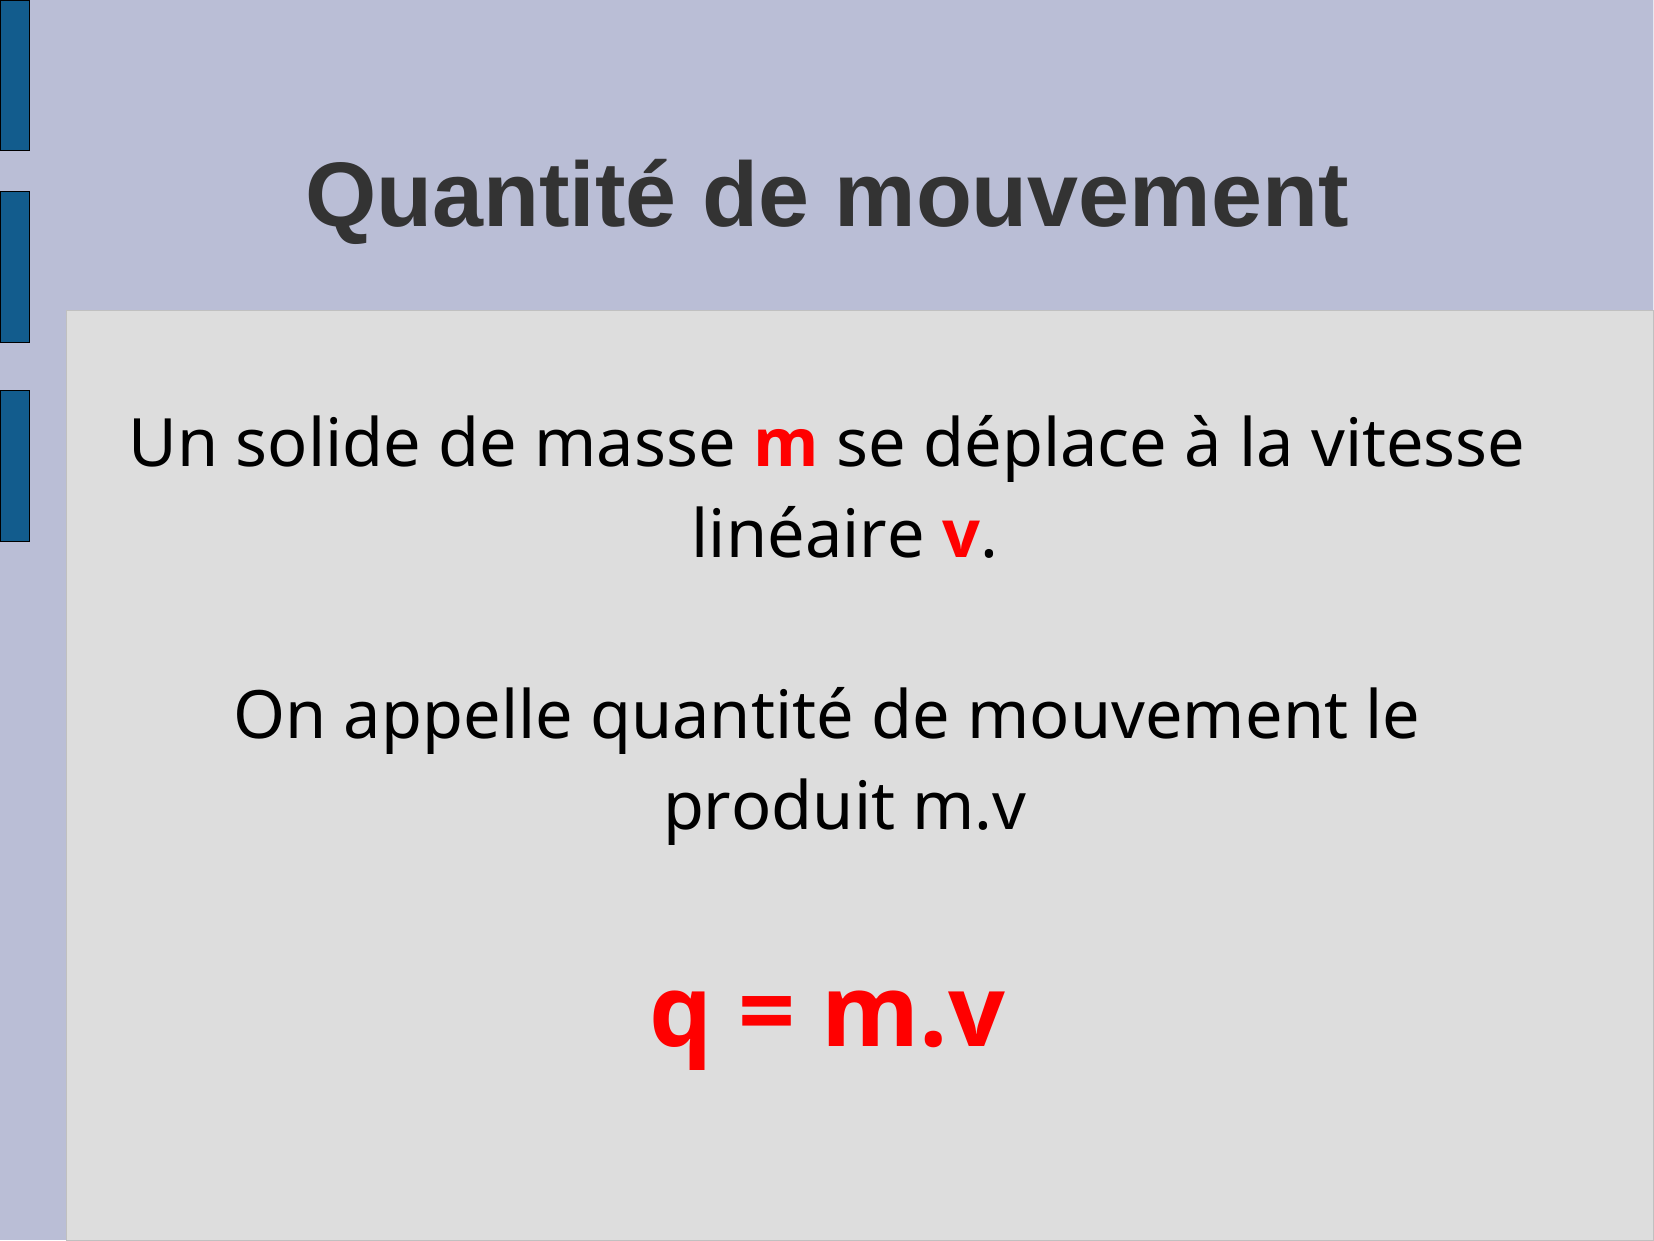

# Quantité de mouvement
Un solide de masse m se déplace à la vitesse linéaire v.
On appelle quantité de mouvement le produit m.v
q = m.v